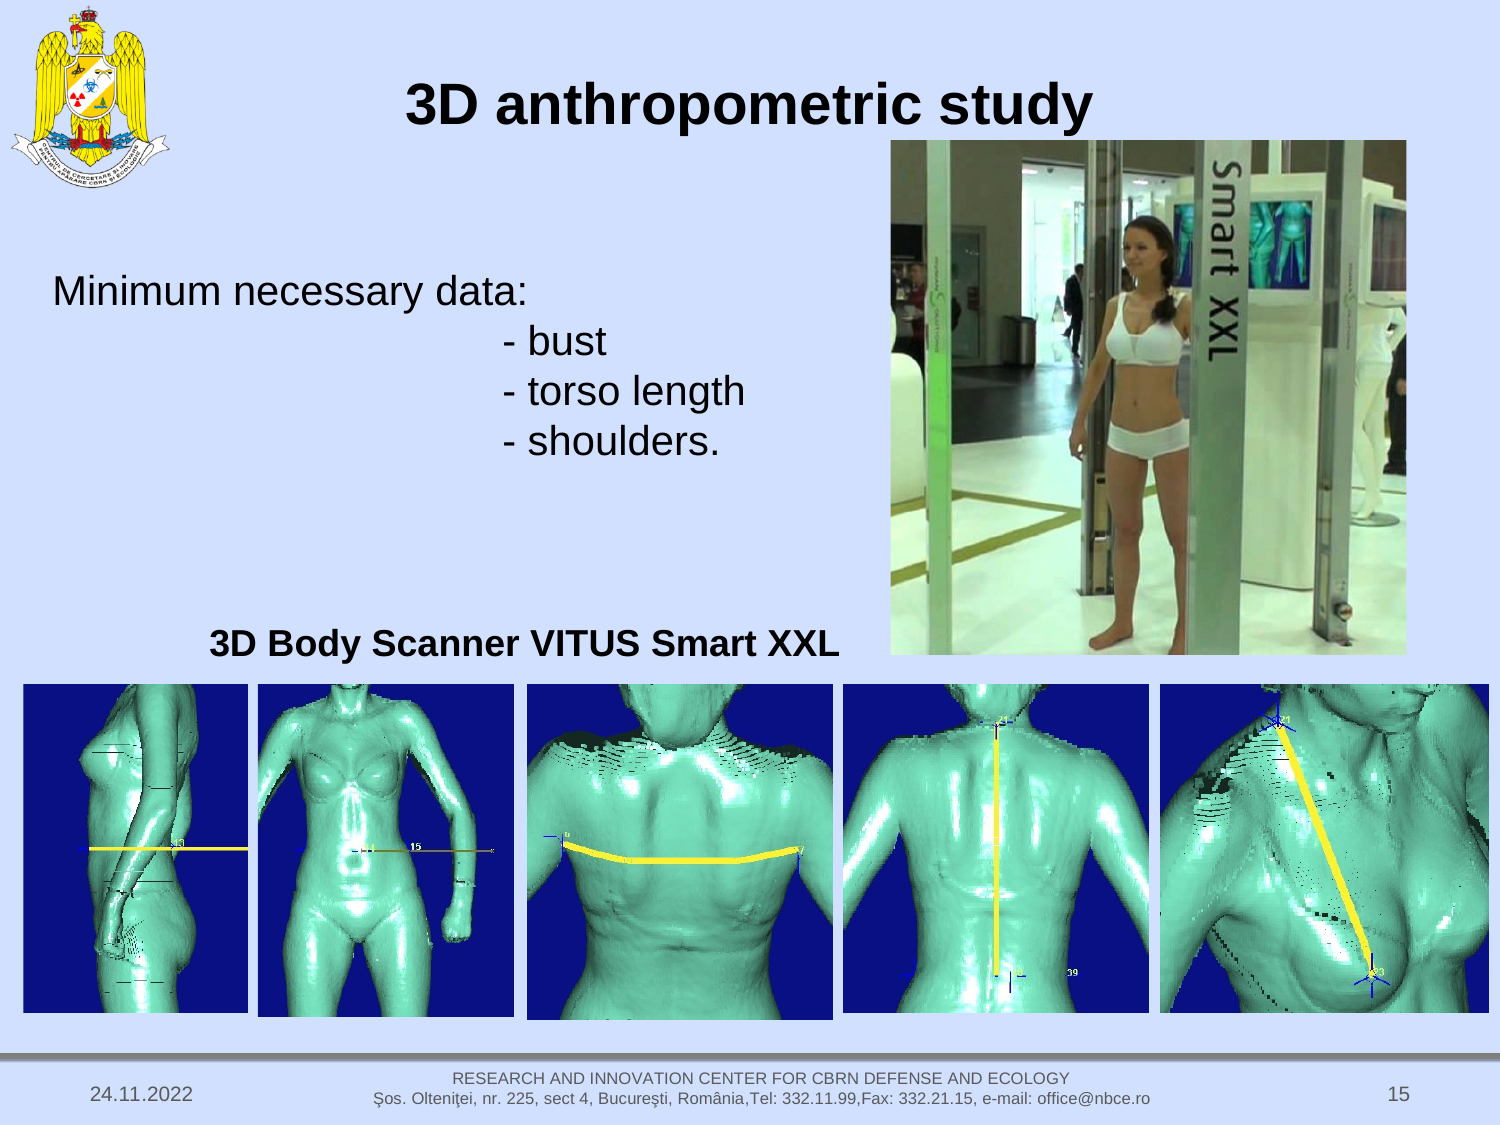

# 3D anthropometric study
Minimum necessary data:
			- bust
			- torso length
			- shoulders.
3D Body Scanner VITUS Smart XXL
RESEARCH AND INNOVATION CENTER FOR CBRN DEFENSE AND ECOLOGY
Şos. Olteniţei, nr. 225, sect 4, Bucureşti, România,Tel: 332.11.99,Fax: 332.21.15, e-mail: office@nbce.ro
24.11.2022